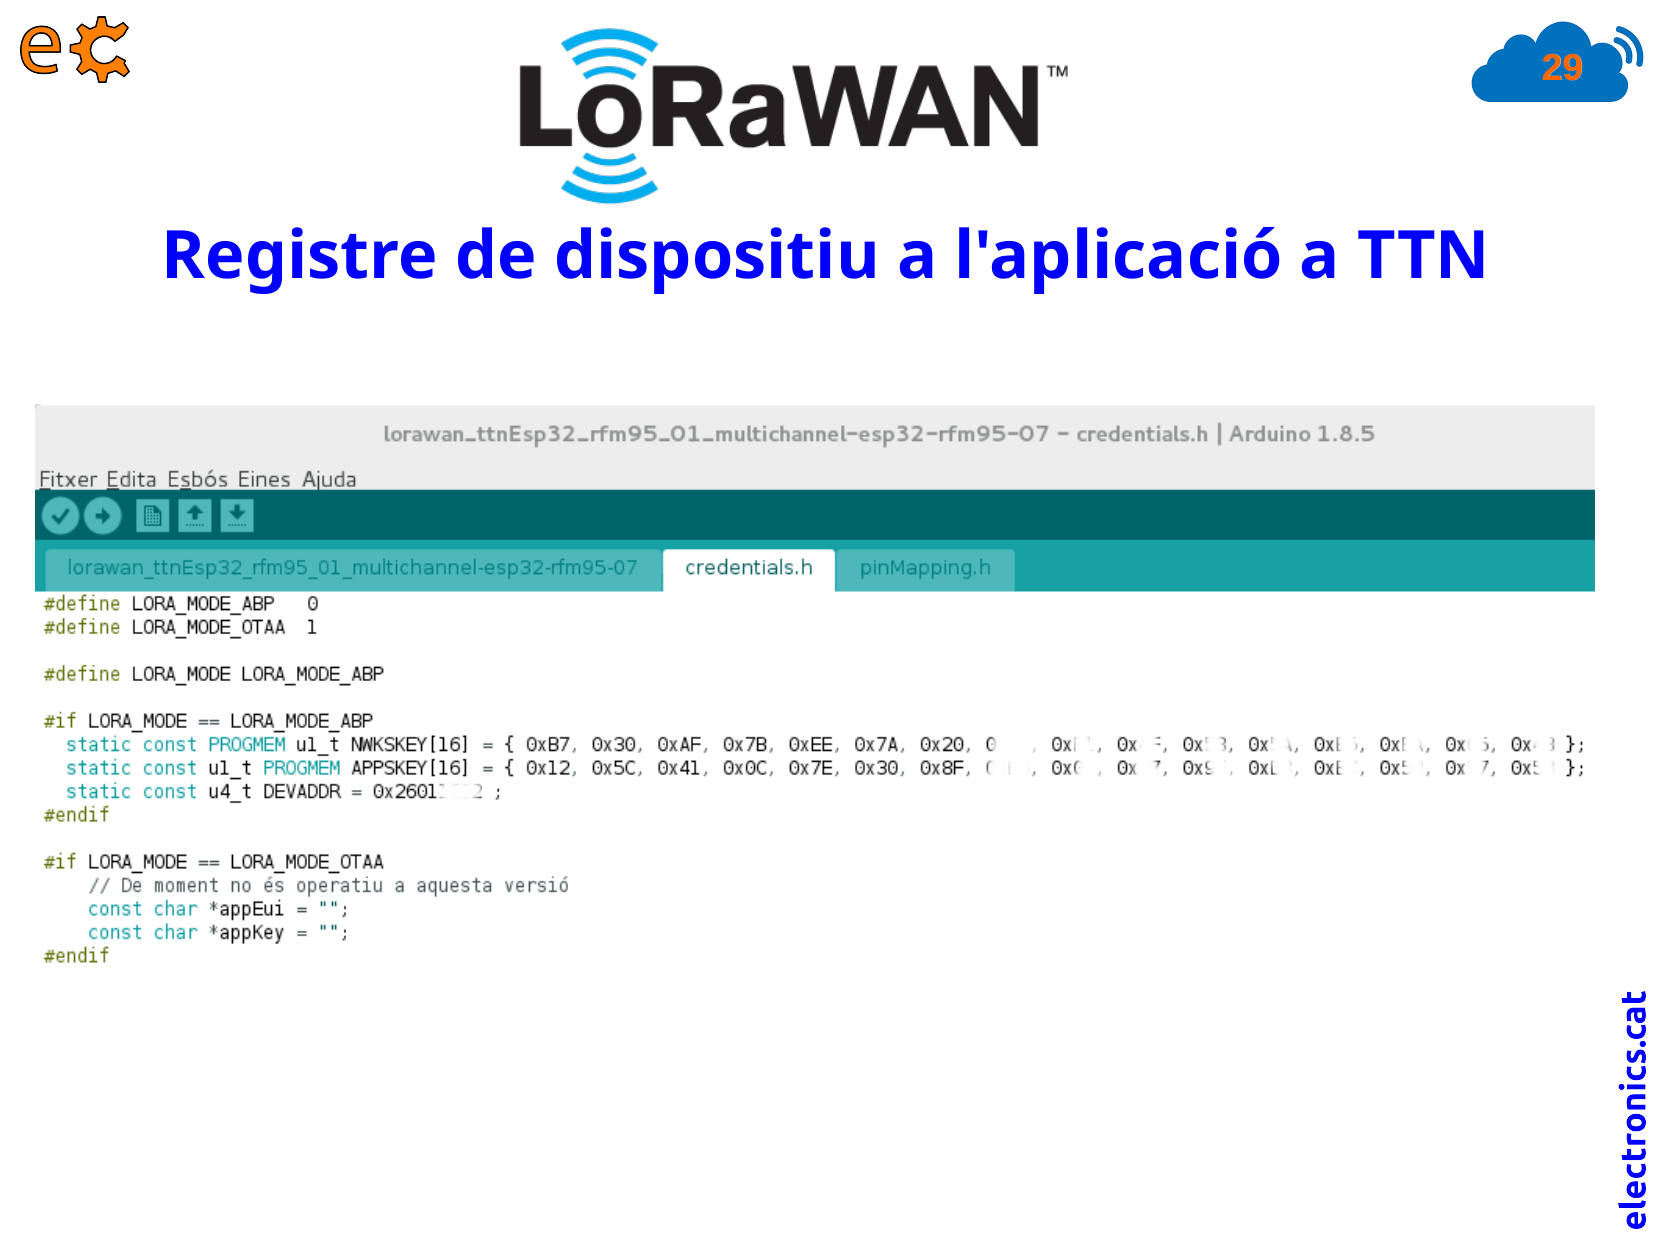

Registre de dispositiu a l'aplicació a TTN